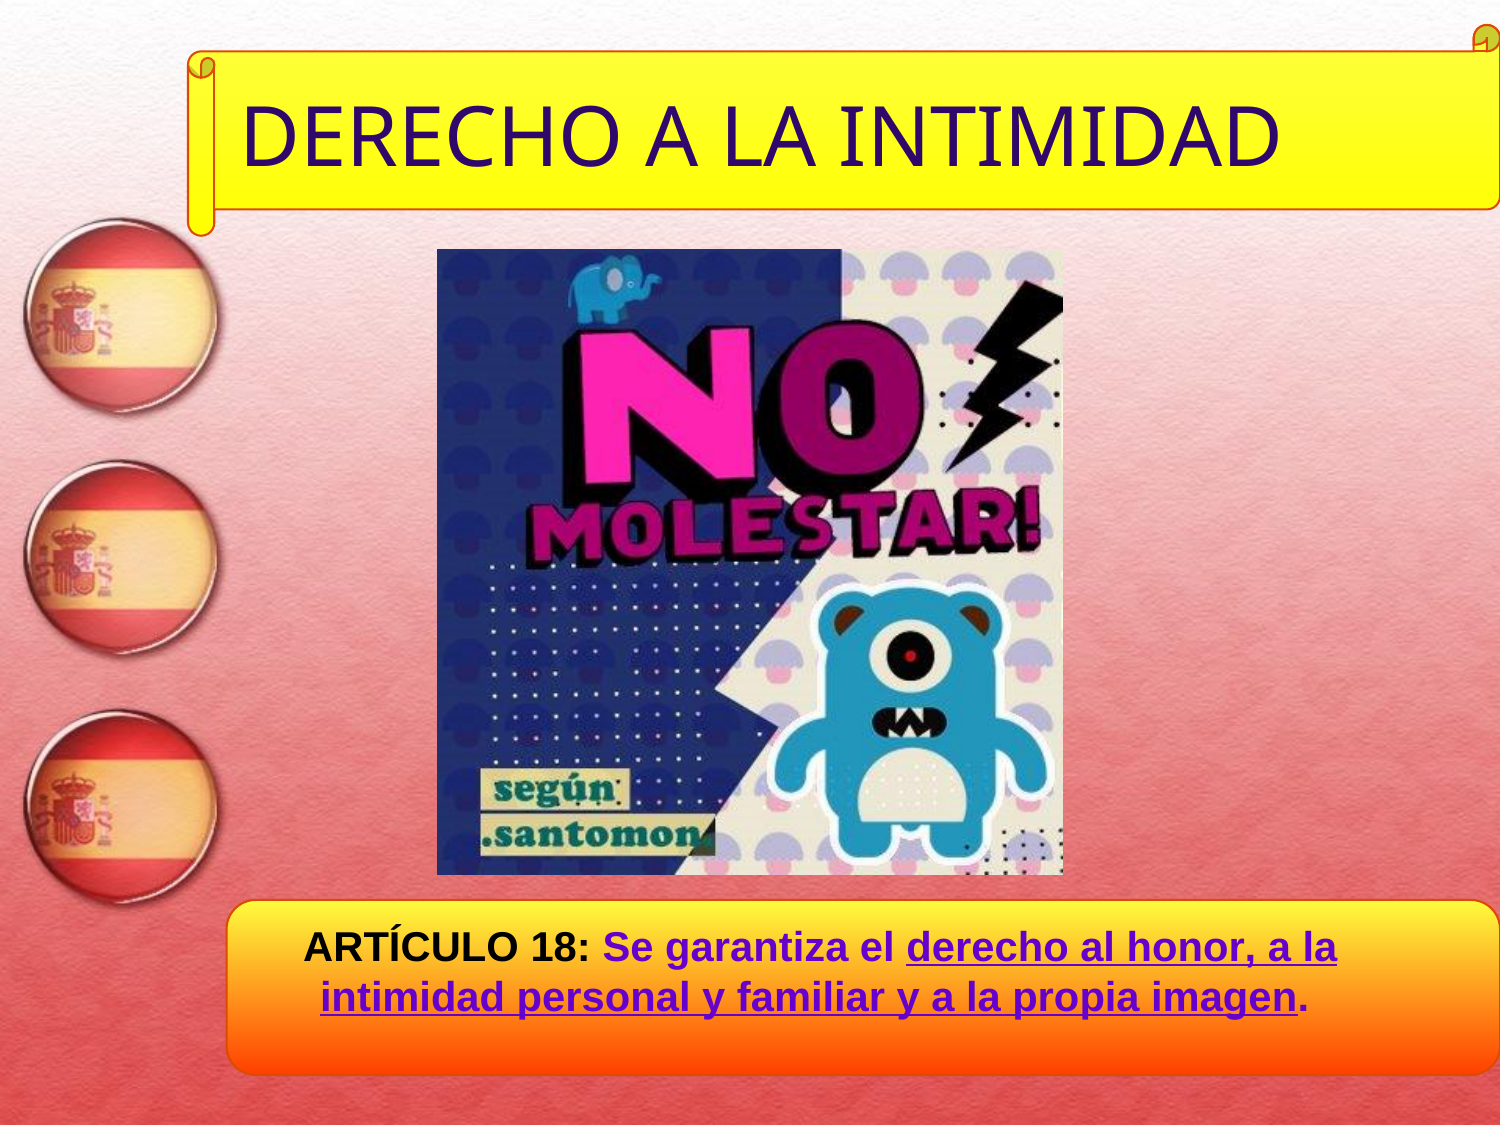

DERECHO A LA INTIMIDAD
ARTÍCULO 18: Se garantiza el derecho al honor, a la intimidad personal y familiar y a la propia imagen.
29